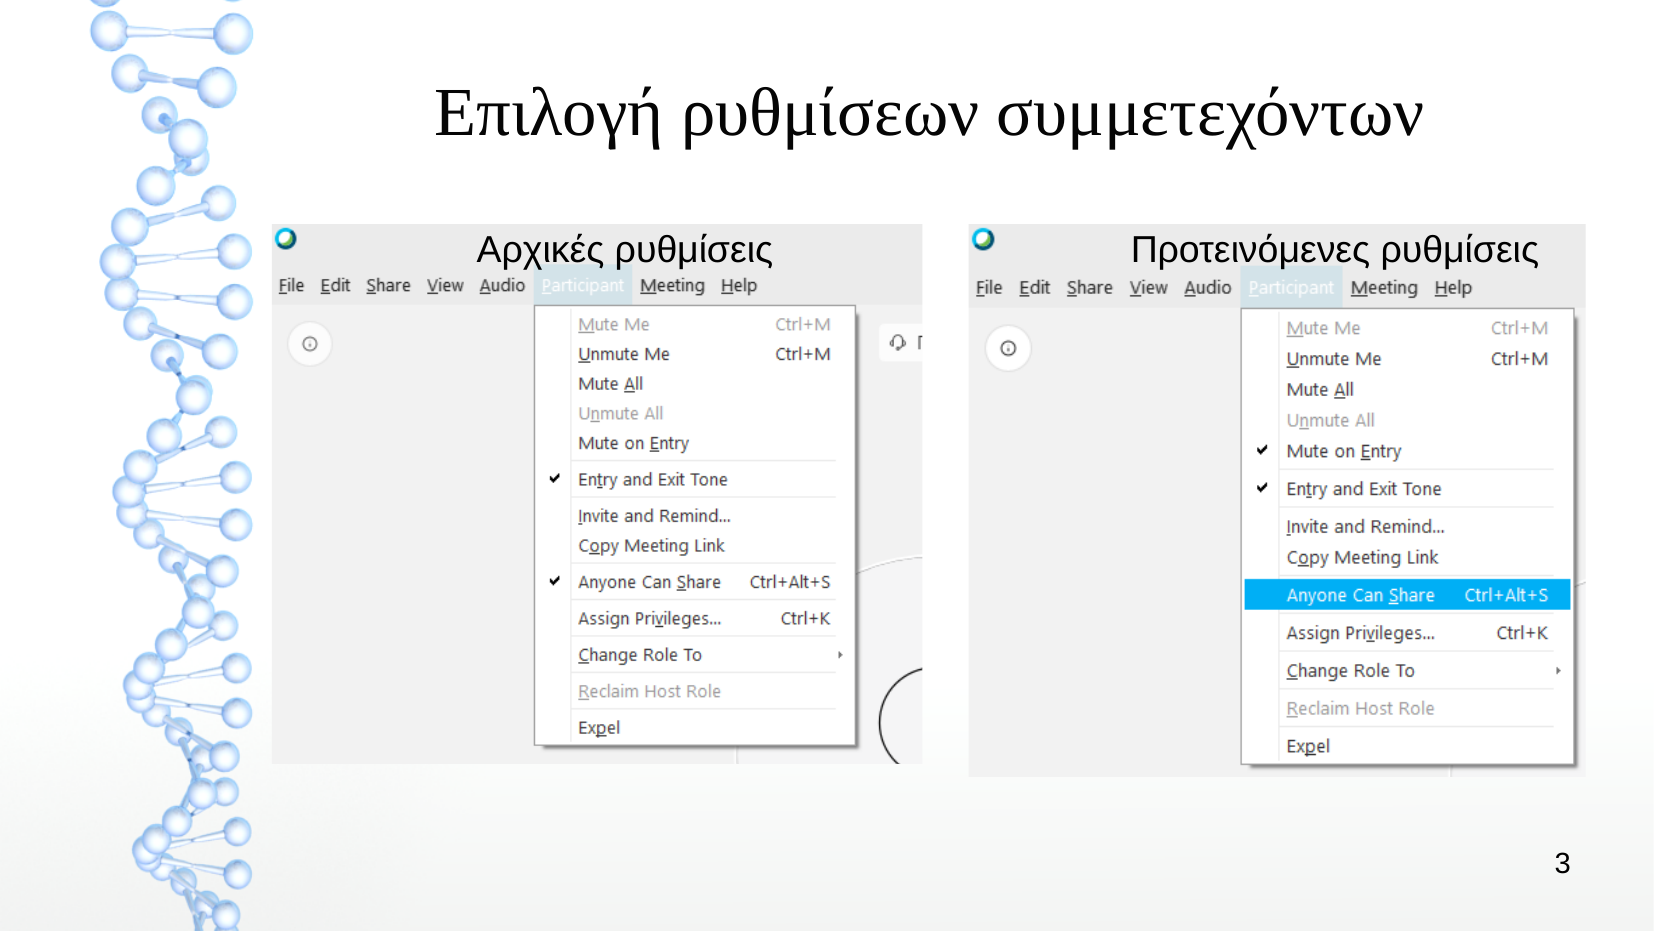

# Επιλογή ρυθμίσεων συμμετεχόντων
 Αρχικές ρυθμίσεις					Προτεινόμενες ρυθμίσεις
3